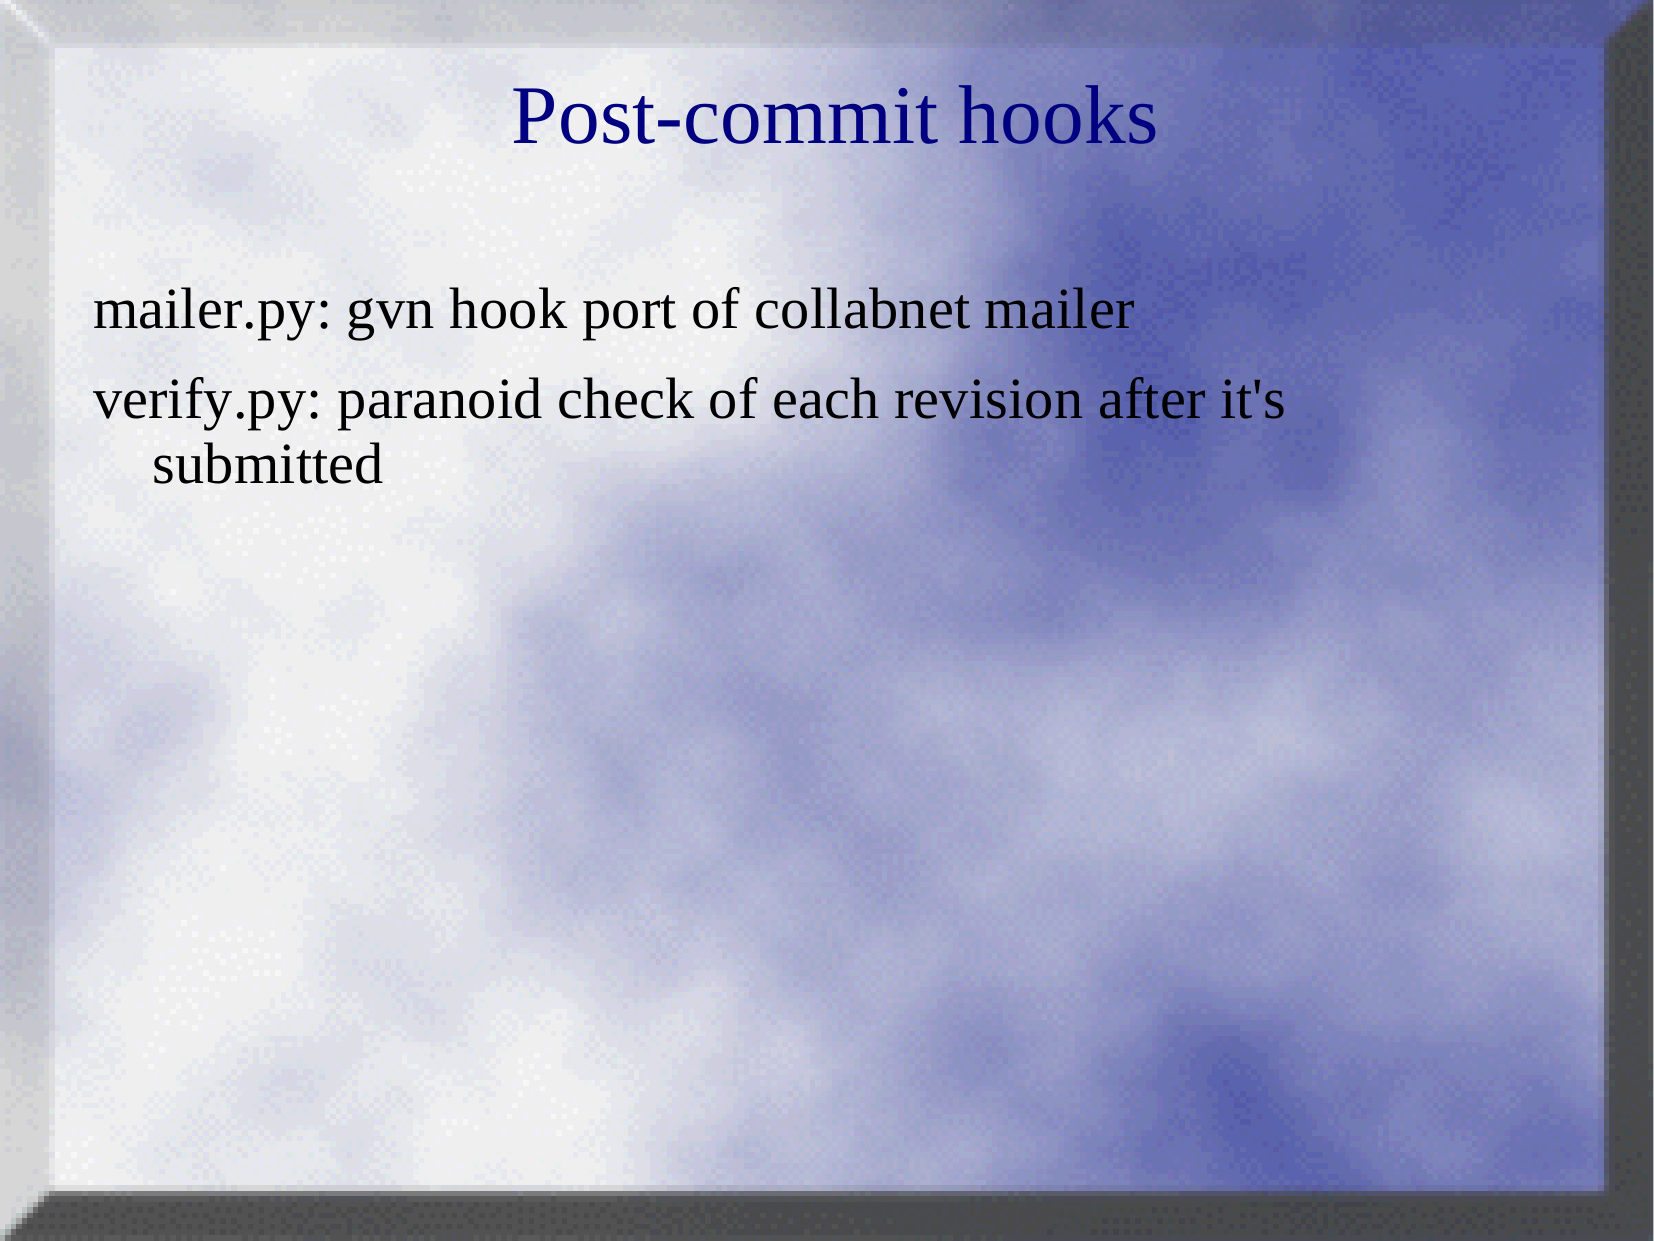

# Post-commit hooks
mailer.py: gvn hook port of collabnet mailer
verify.py: paranoid check of each revision after it's submitted